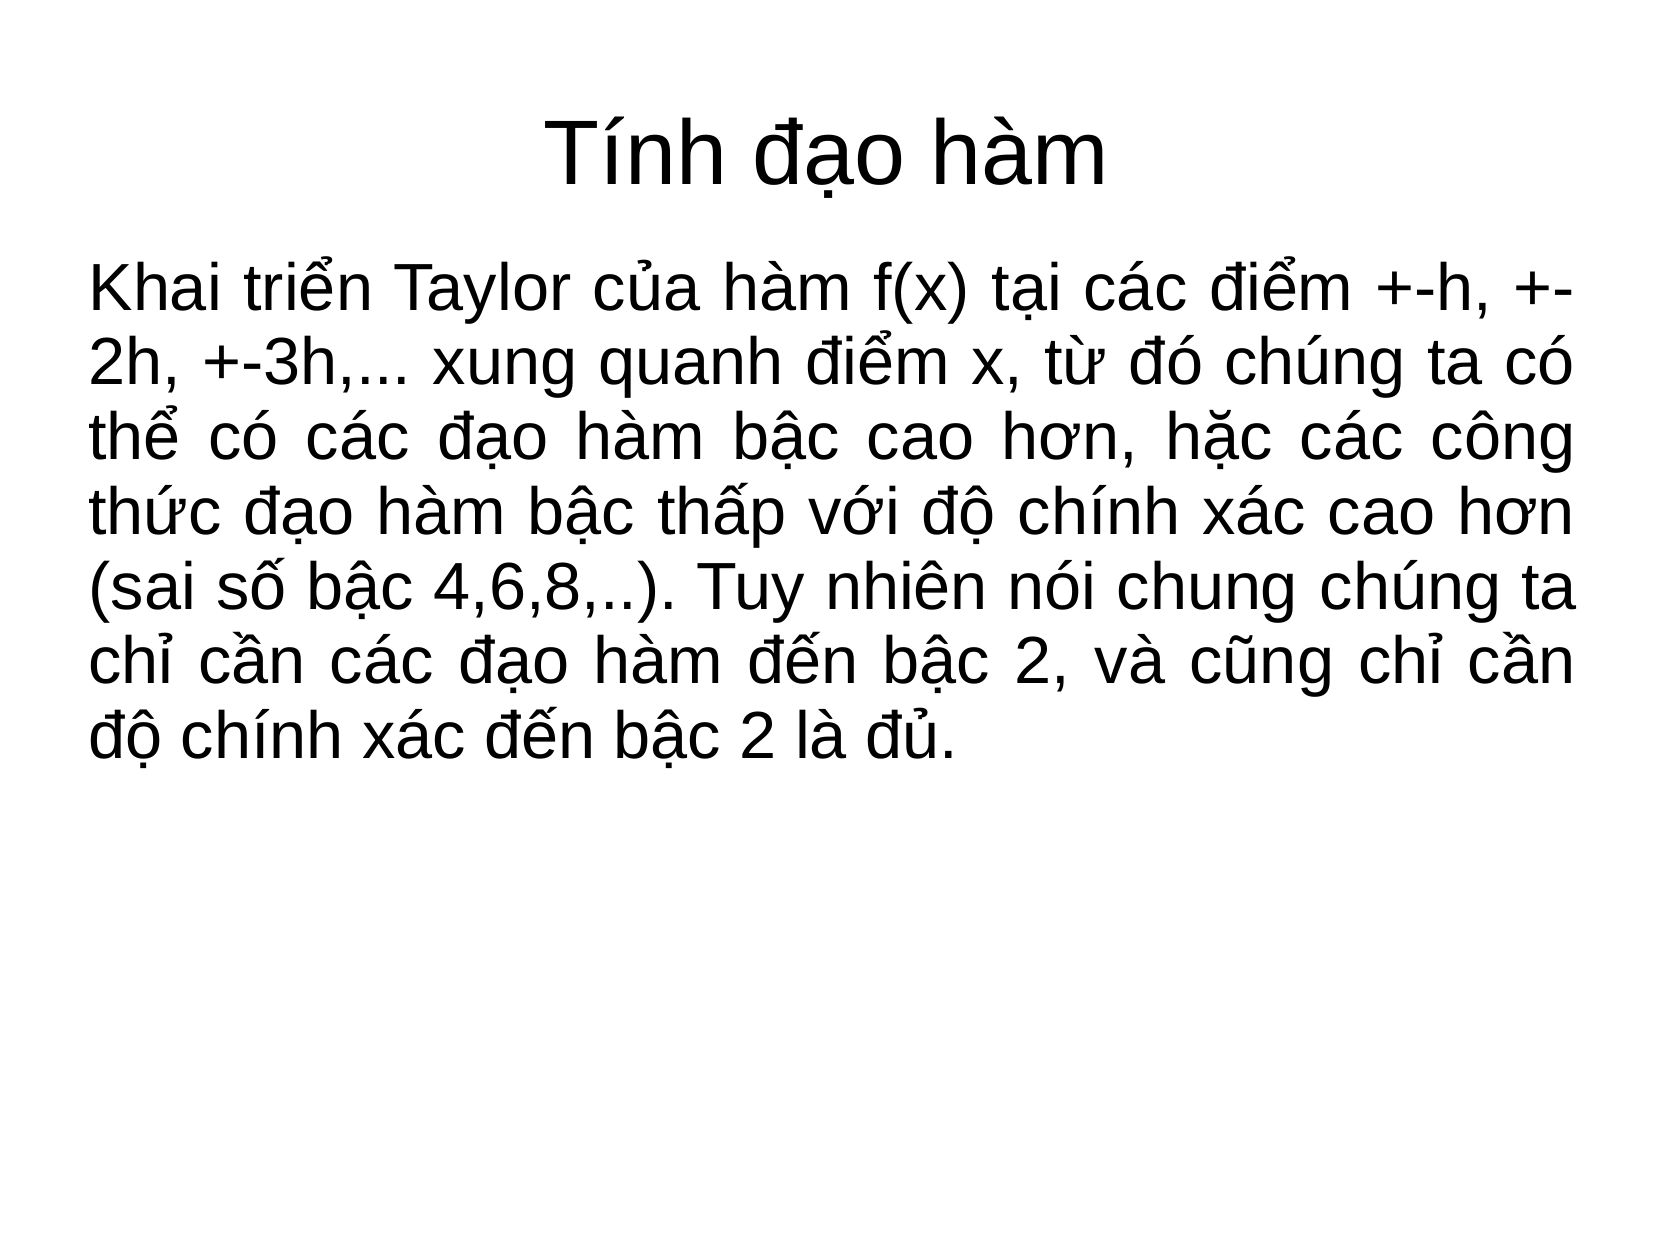

# Tính đạo hàm
Khai triển Taylor của hàm f(x) tại các điểm +-h, +-2h, +-3h,... xung quanh điểm x, từ đó chúng ta có thể có các đạo hàm bậc cao hơn, hặc các công thức đạo hàm bậc thấp với độ chính xác cao hơn (sai số bậc 4,6,8,..). Tuy nhiên nói chung chúng ta chỉ cần các đạo hàm đến bậc 2, và cũng chỉ cần độ chính xác đến bậc 2 là đủ.